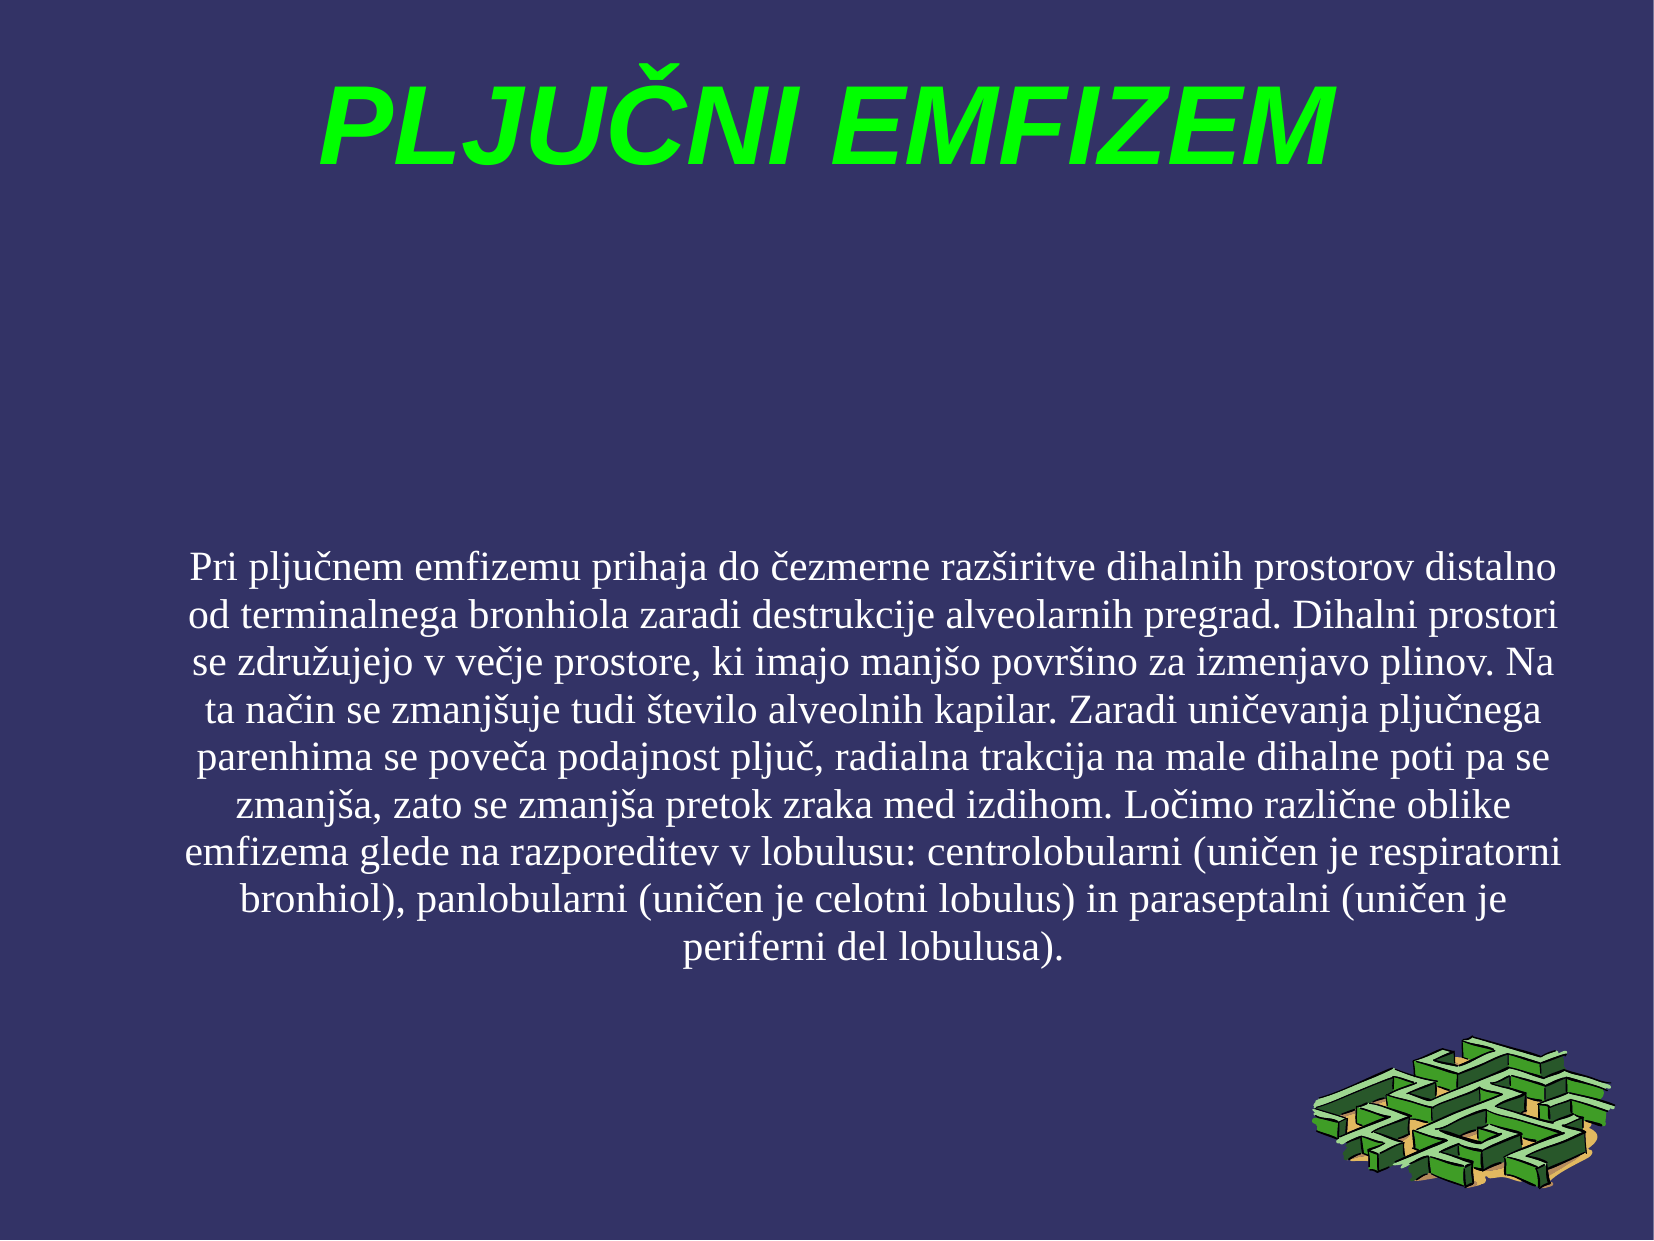

# PLJUČNI EMFIZEM
Pri pljučnem emfizemu prihaja do čezmerne razširitve dihalnih prostorov distalno od terminalnega bronhiola zaradi destrukcije alveolarnih pregrad. Dihalni prostori se združujejo v večje prostore, ki imajo manjšo površino za izmenjavo plinov. Na ta način se zmanjšuje tudi število alveolnih kapilar. Zaradi uničevanja pljučnega parenhima se poveča podajnost pljuč, radialna trakcija na male dihalne poti pa se zmanjša, zato se zmanjša pretok zraka med izdihom. Ločimo različne oblike emfizema glede na razporeditev v lobulusu: centrolobularni (uničen je respiratorni bronhiol), panlobularni (uničen je celotni lobulus) in paraseptalni (uničen je periferni del lobulusa).